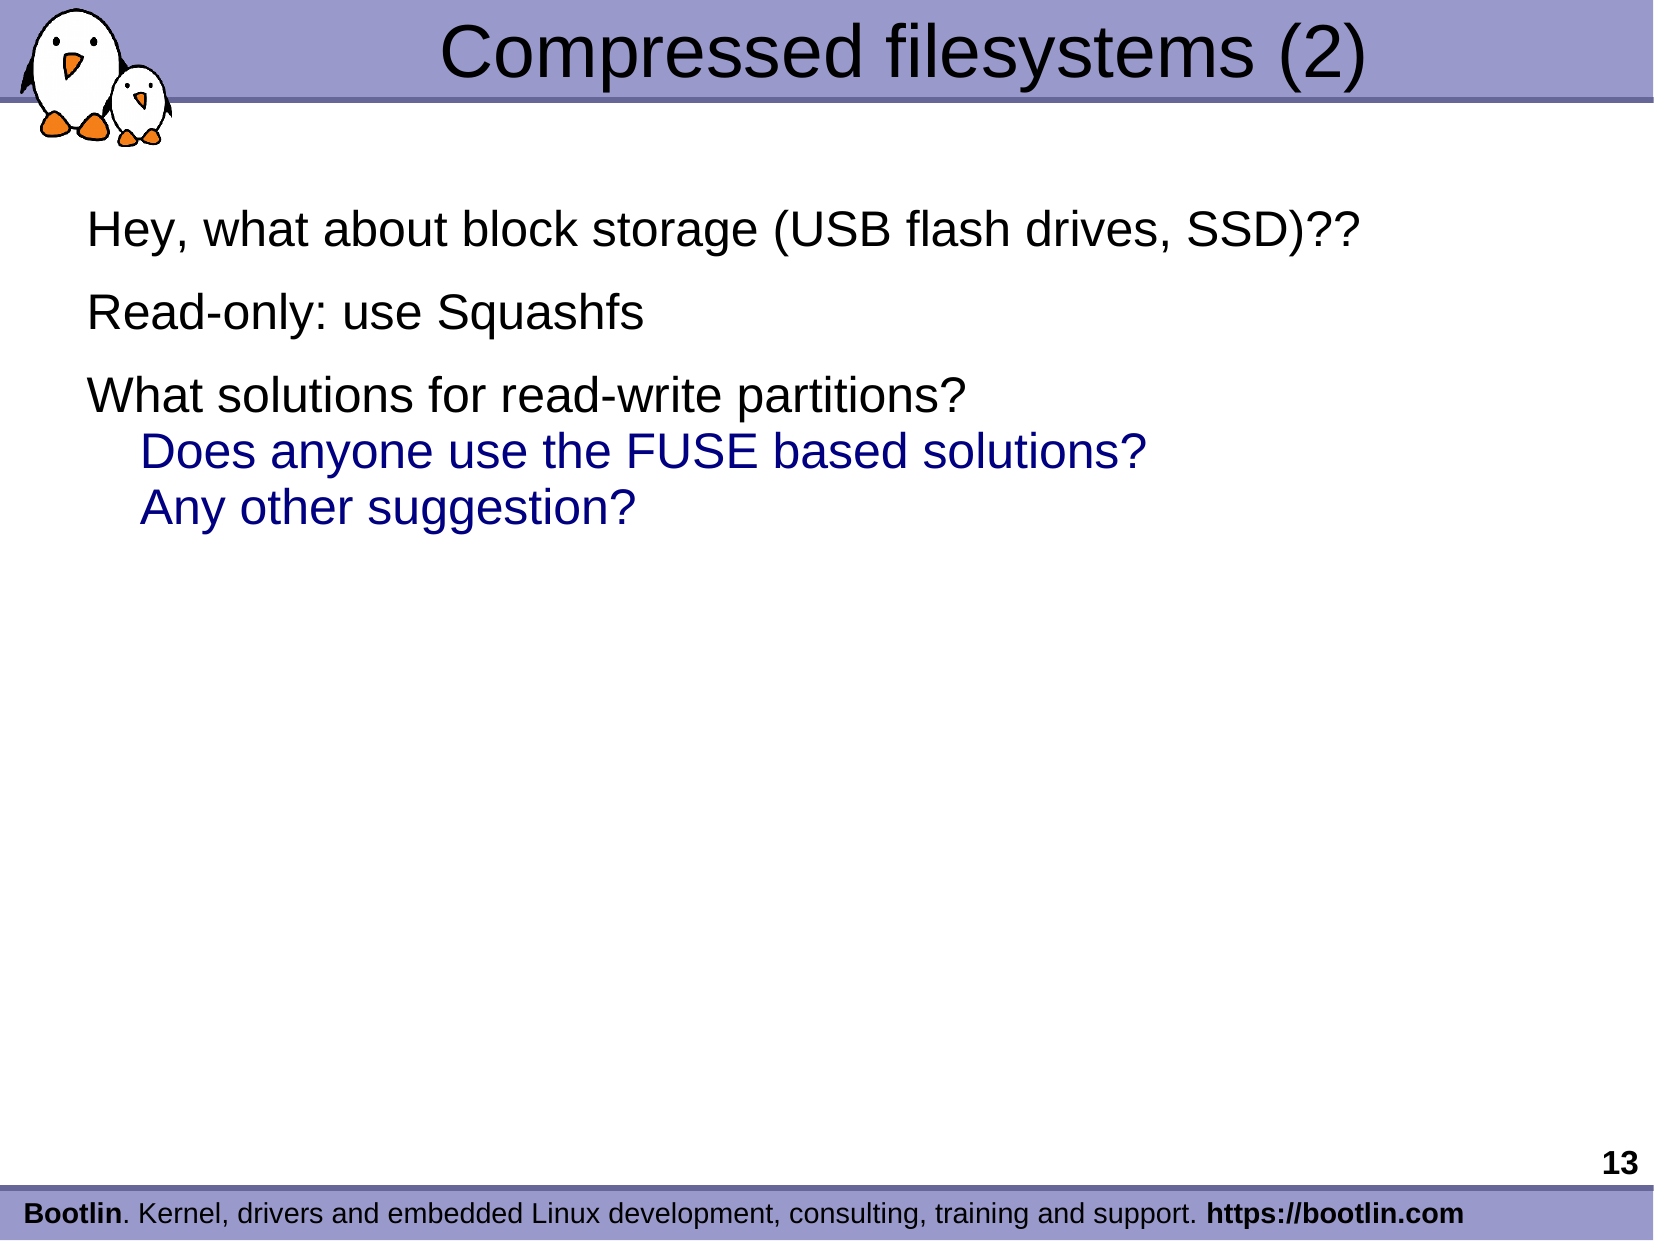

# Compressed filesystems (2)
Hey, what about block storage (USB flash drives, SSD)??
Read-only: use Squashfs
What solutions for read-write partitions?
Does anyone use the FUSE based solutions?
Any other suggestion?